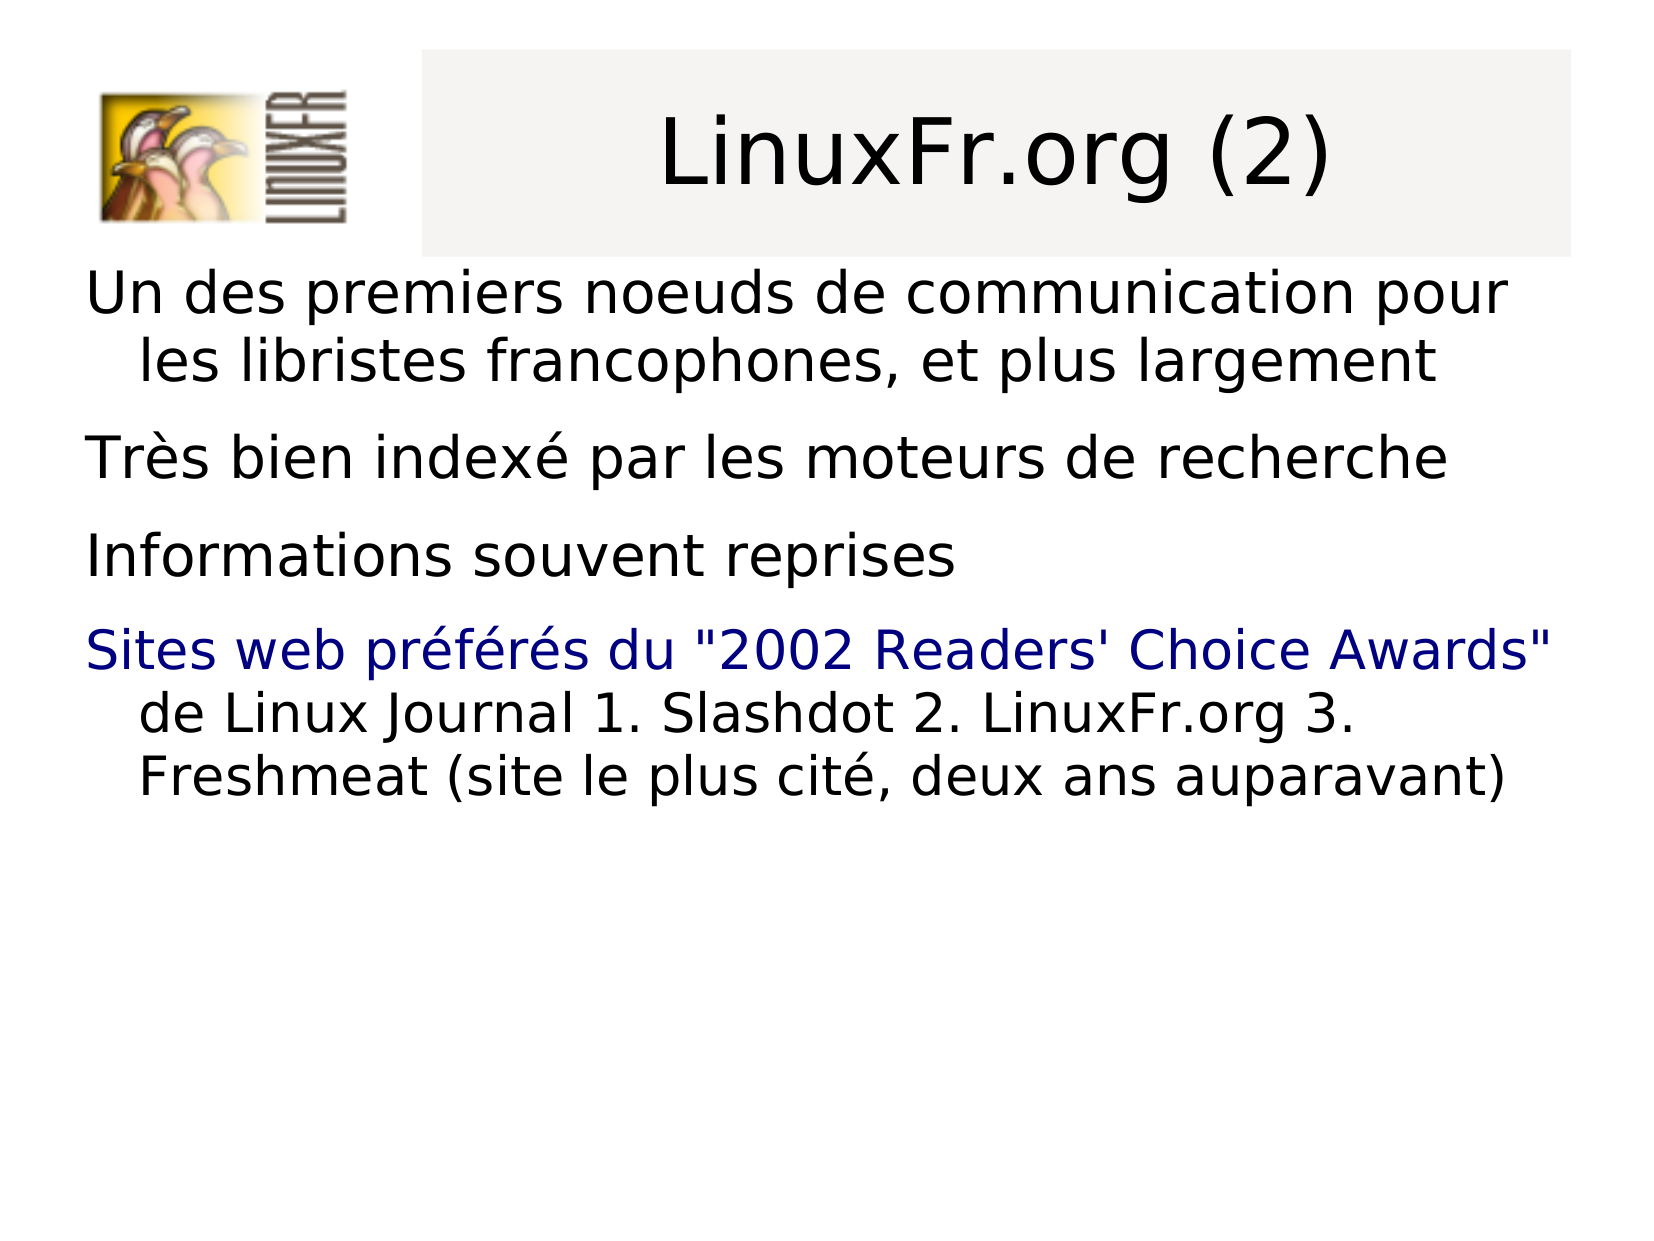

# LinuxFr.org (2)
Un des premiers noeuds de communication pour les libristes francophones, et plus largement
Très bien indexé par les moteurs de recherche
Informations souvent reprises
Sites web préférés du "2002 Readers' Choice Awards" de Linux Journal 1. Slashdot 2. LinuxFr.org 3. Freshmeat (site le plus cité, deux ans auparavant)